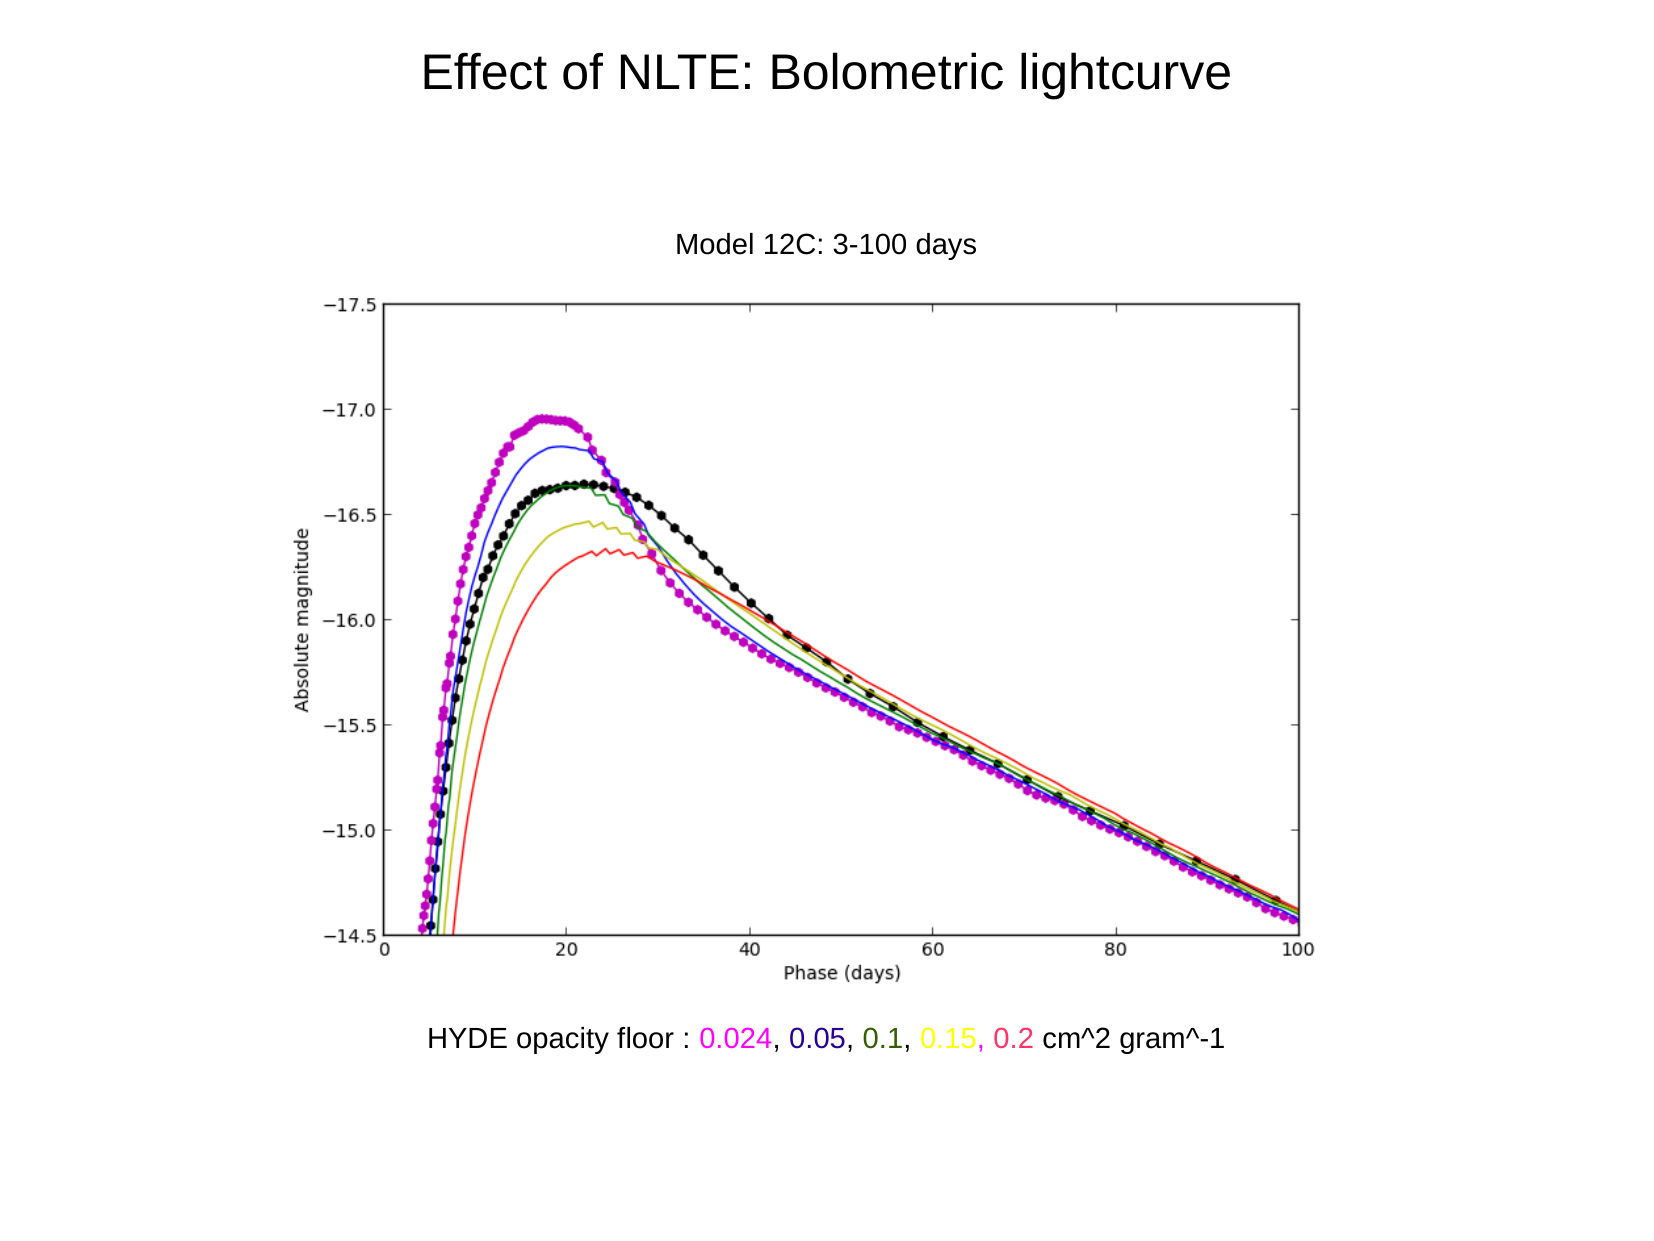

Effect of NLTE: Bolometric lightcurve
Model 12C: 3-100 days
Model 12C : 3-100 days
Model 12C : 3-100 days
HYDE opacity floor : 0.024, 0.05, 0.1, 0.15, 0.2 cm^2 gram^-1